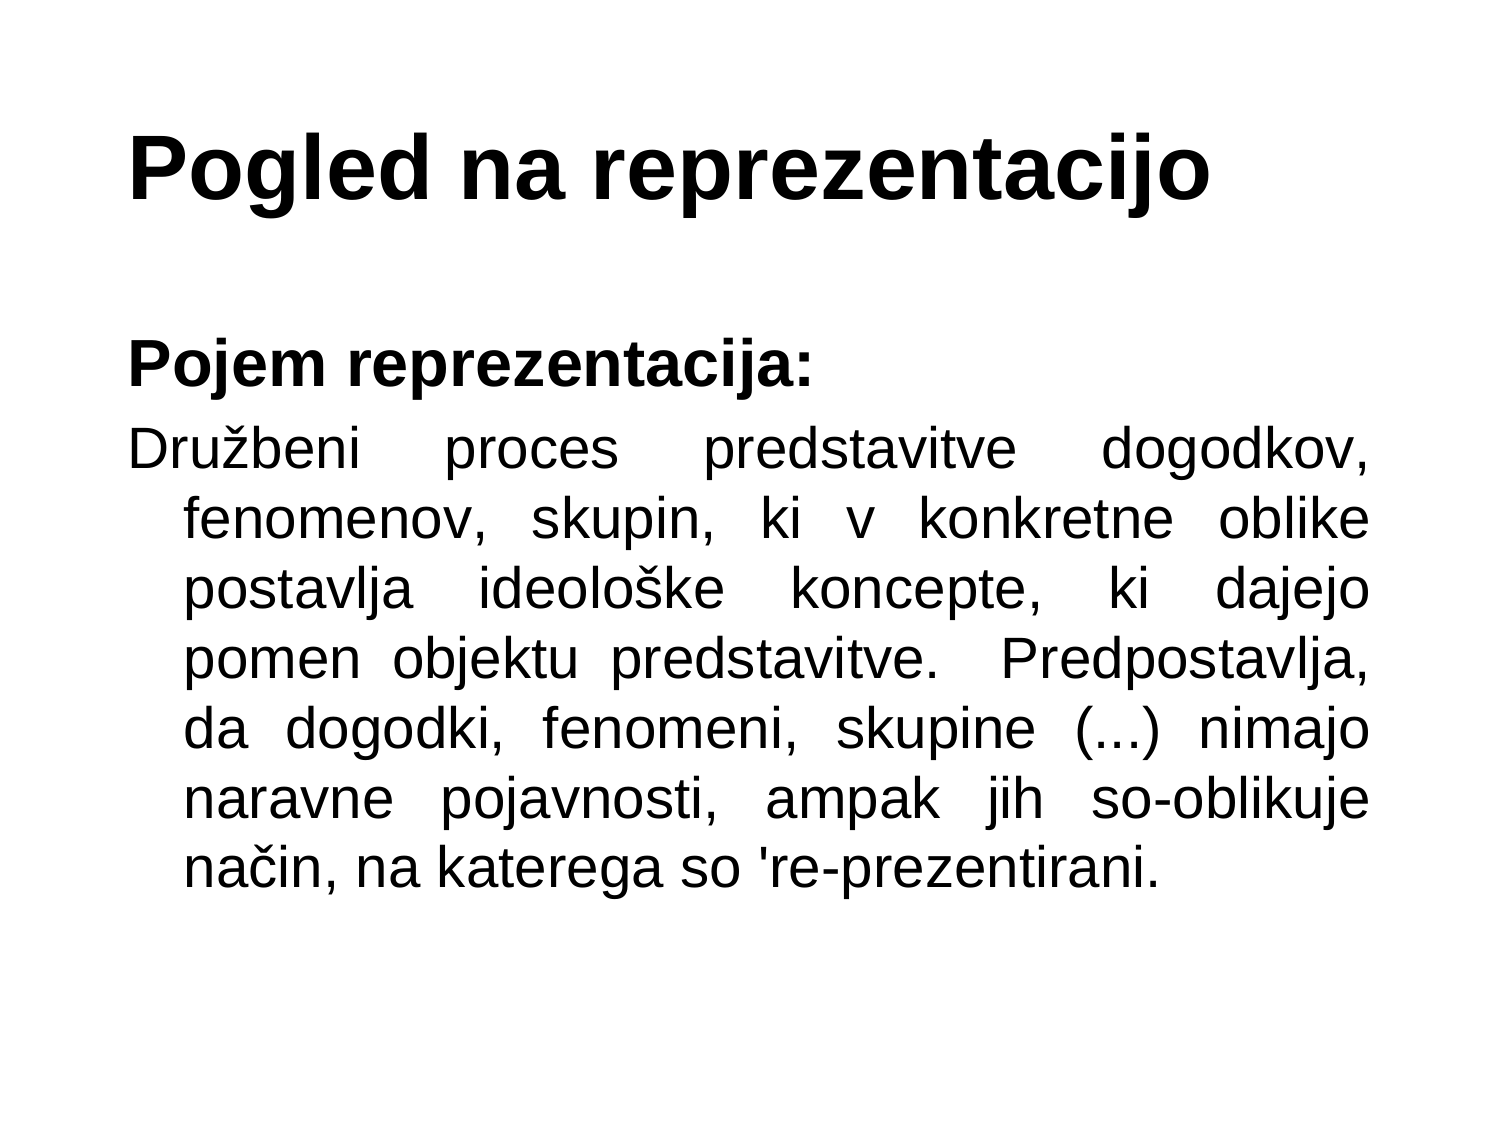

# Pogled na reprezentacijo
Pojem reprezentacija:
Družbeni proces predstavitve dogodkov, fenomenov, skupin, ki v konkretne oblike postavlja ideološke koncepte, ki dajejo pomen objektu predstavitve. Predpostavlja, da dogodki, fenomeni, skupine (...) nimajo naravne pojavnosti, ampak jih so-oblikuje način, na katerega so 're-prezentirani.